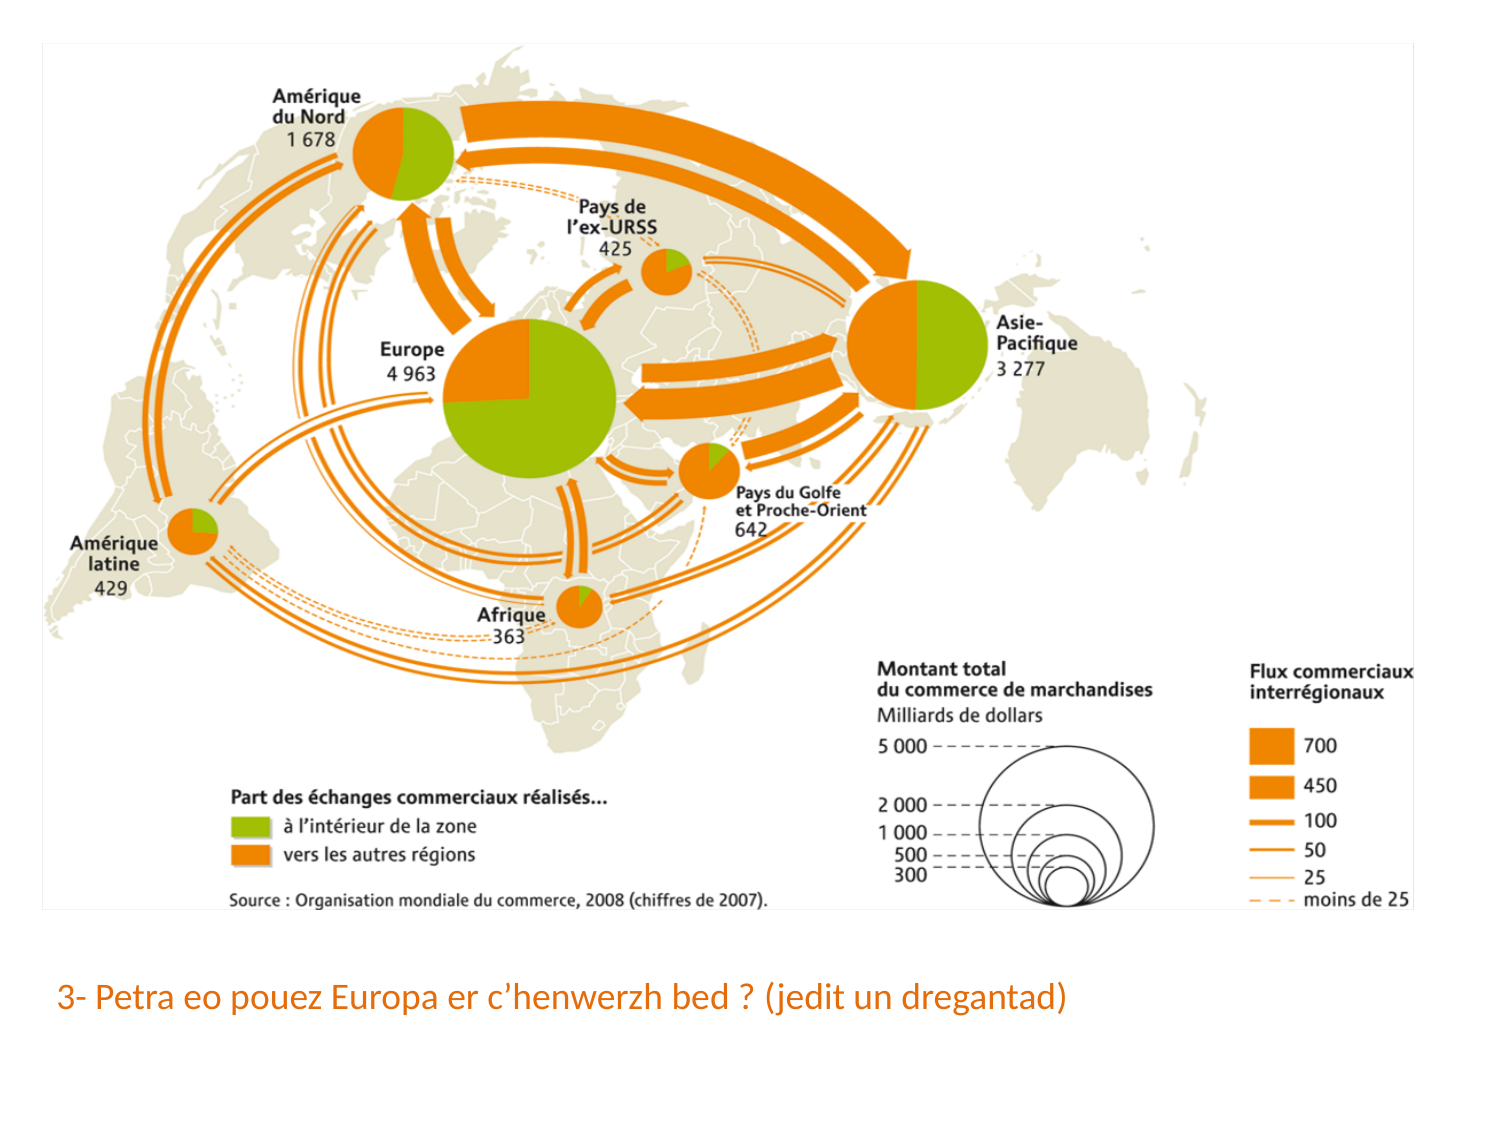

3- Petra eo pouez Europa er c’henwerzh bed ? (jedit un dregantad)